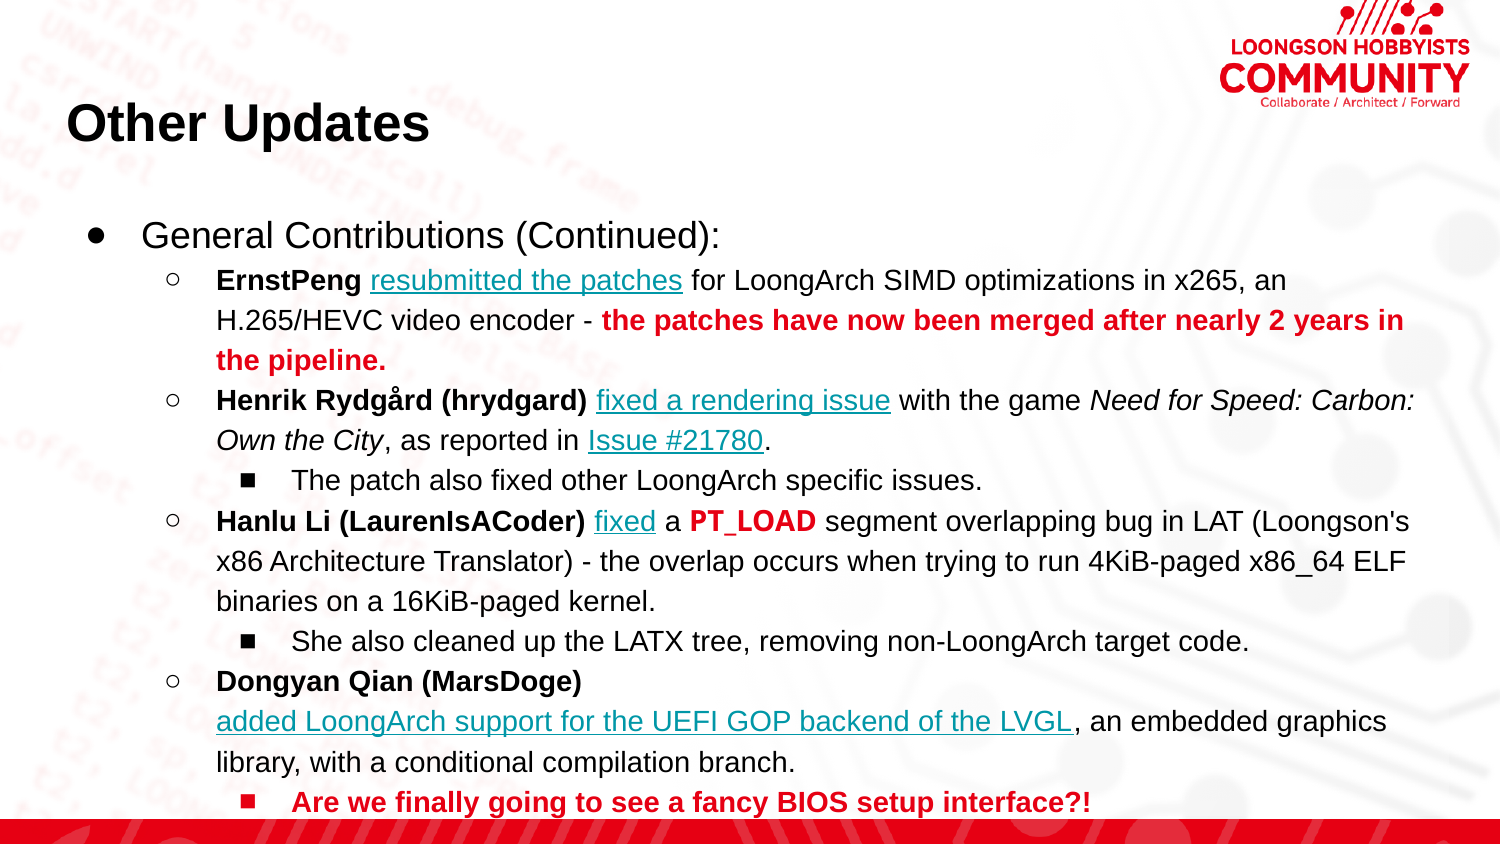

# Other Updates
General Contributions (Continued):
ErnstPeng resubmitted the patches for LoongArch SIMD optimizations in x265, an H.265/HEVC video encoder - the patches have now been merged after nearly 2 years in the pipeline.
Henrik Rydgård (hrydgard) fixed a rendering issue with the game Need for Speed: Carbon: Own the City, as reported in Issue #21780.
The patch also fixed other LoongArch specific issues.
Hanlu Li (LaurenIsACoder) fixed a PT_LOAD segment overlapping bug in LAT (Loongson's x86 Architecture Translator) - the overlap occurs when trying to run 4KiB-paged x86_64 ELF binaries on a 16KiB-paged kernel.
She also cleaned up the LATX tree, removing non-LoongArch target code.
Dongyan Qian (MarsDoge) added LoongArch support for the UEFI GOP backend of the LVGL, an embedded graphics library, with a conditional compilation branch.
Are we finally going to see a fancy BIOS setup interface?!